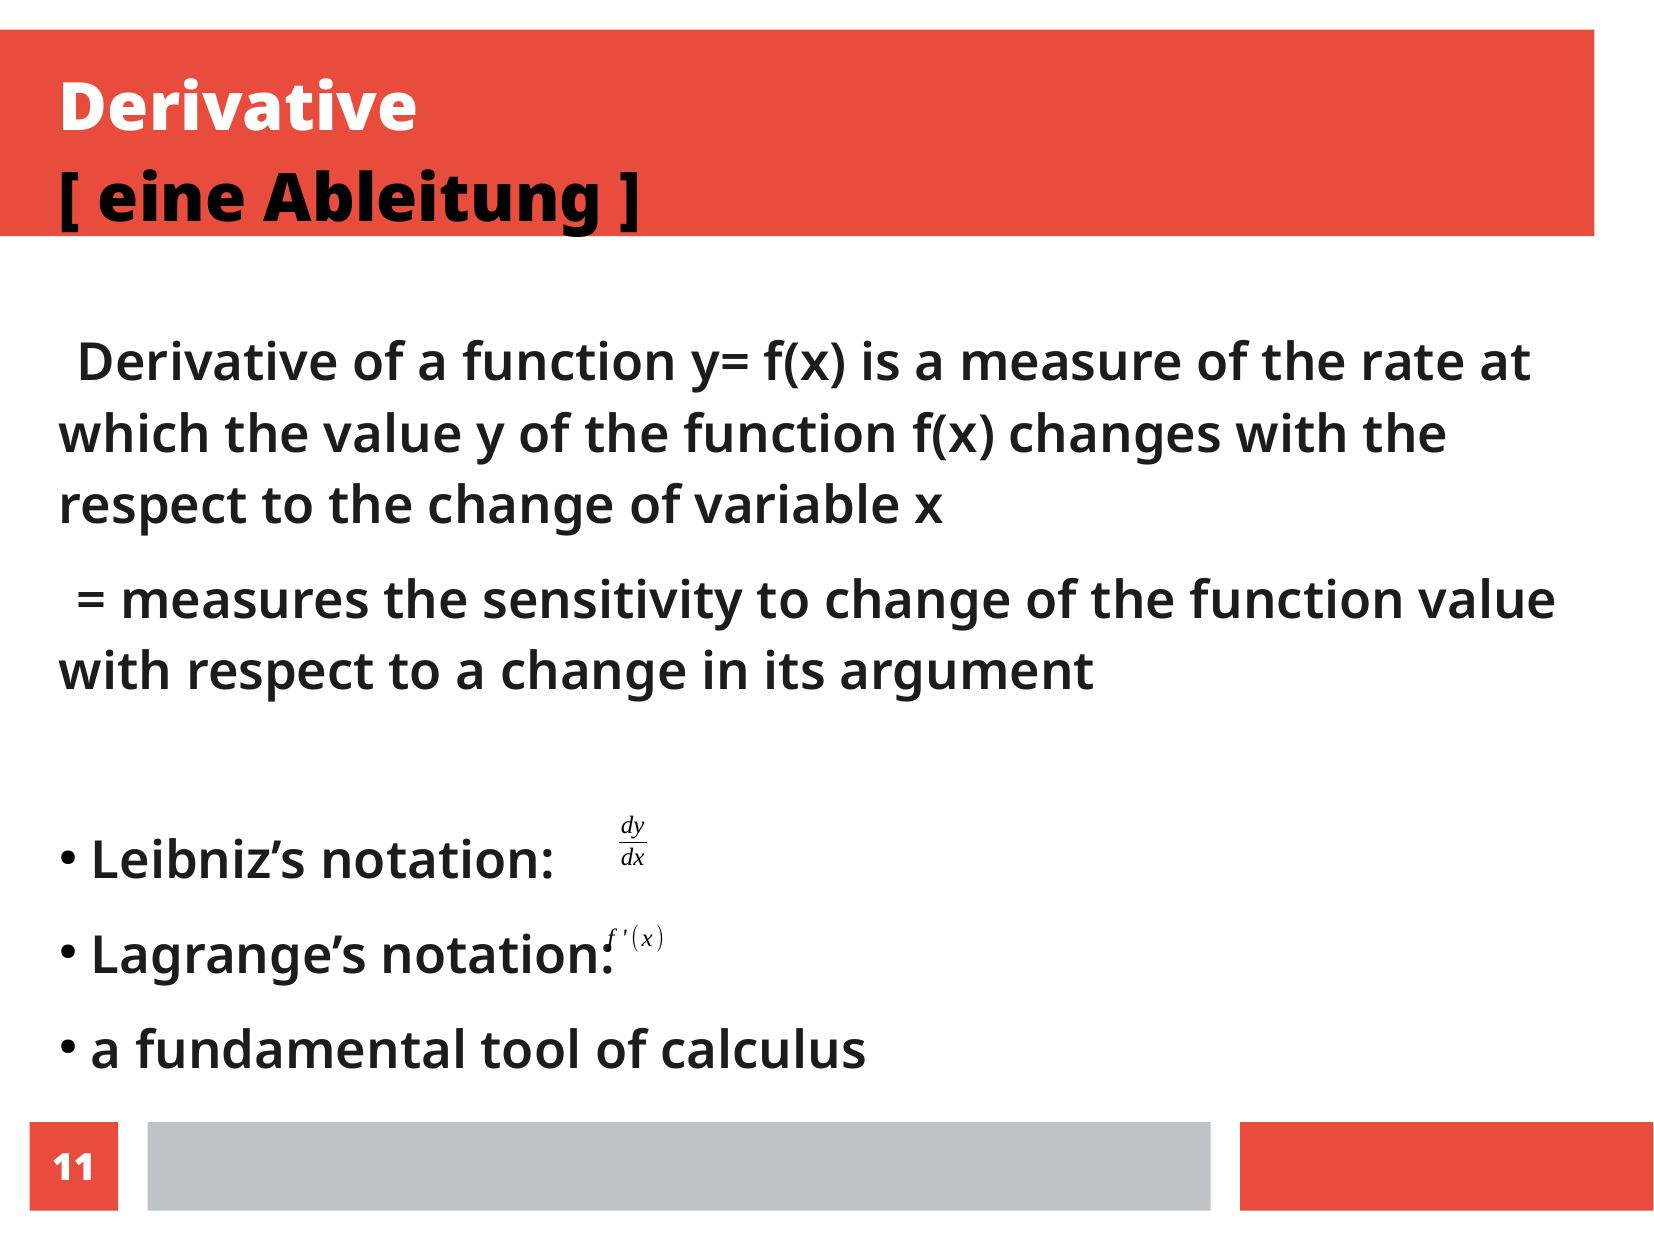

# Derivative [ eine Ableitung ]
Derivative of a function y= f(x) is a measure of the rate at which the value y of the function f(x) changes with the respect to the change of variable x
= measures the sensitivity to change of the function value with respect to a change in its argument
 Leibniz’s notation:
 Lagrange’s notation:
 a fundamental tool of calculus
11